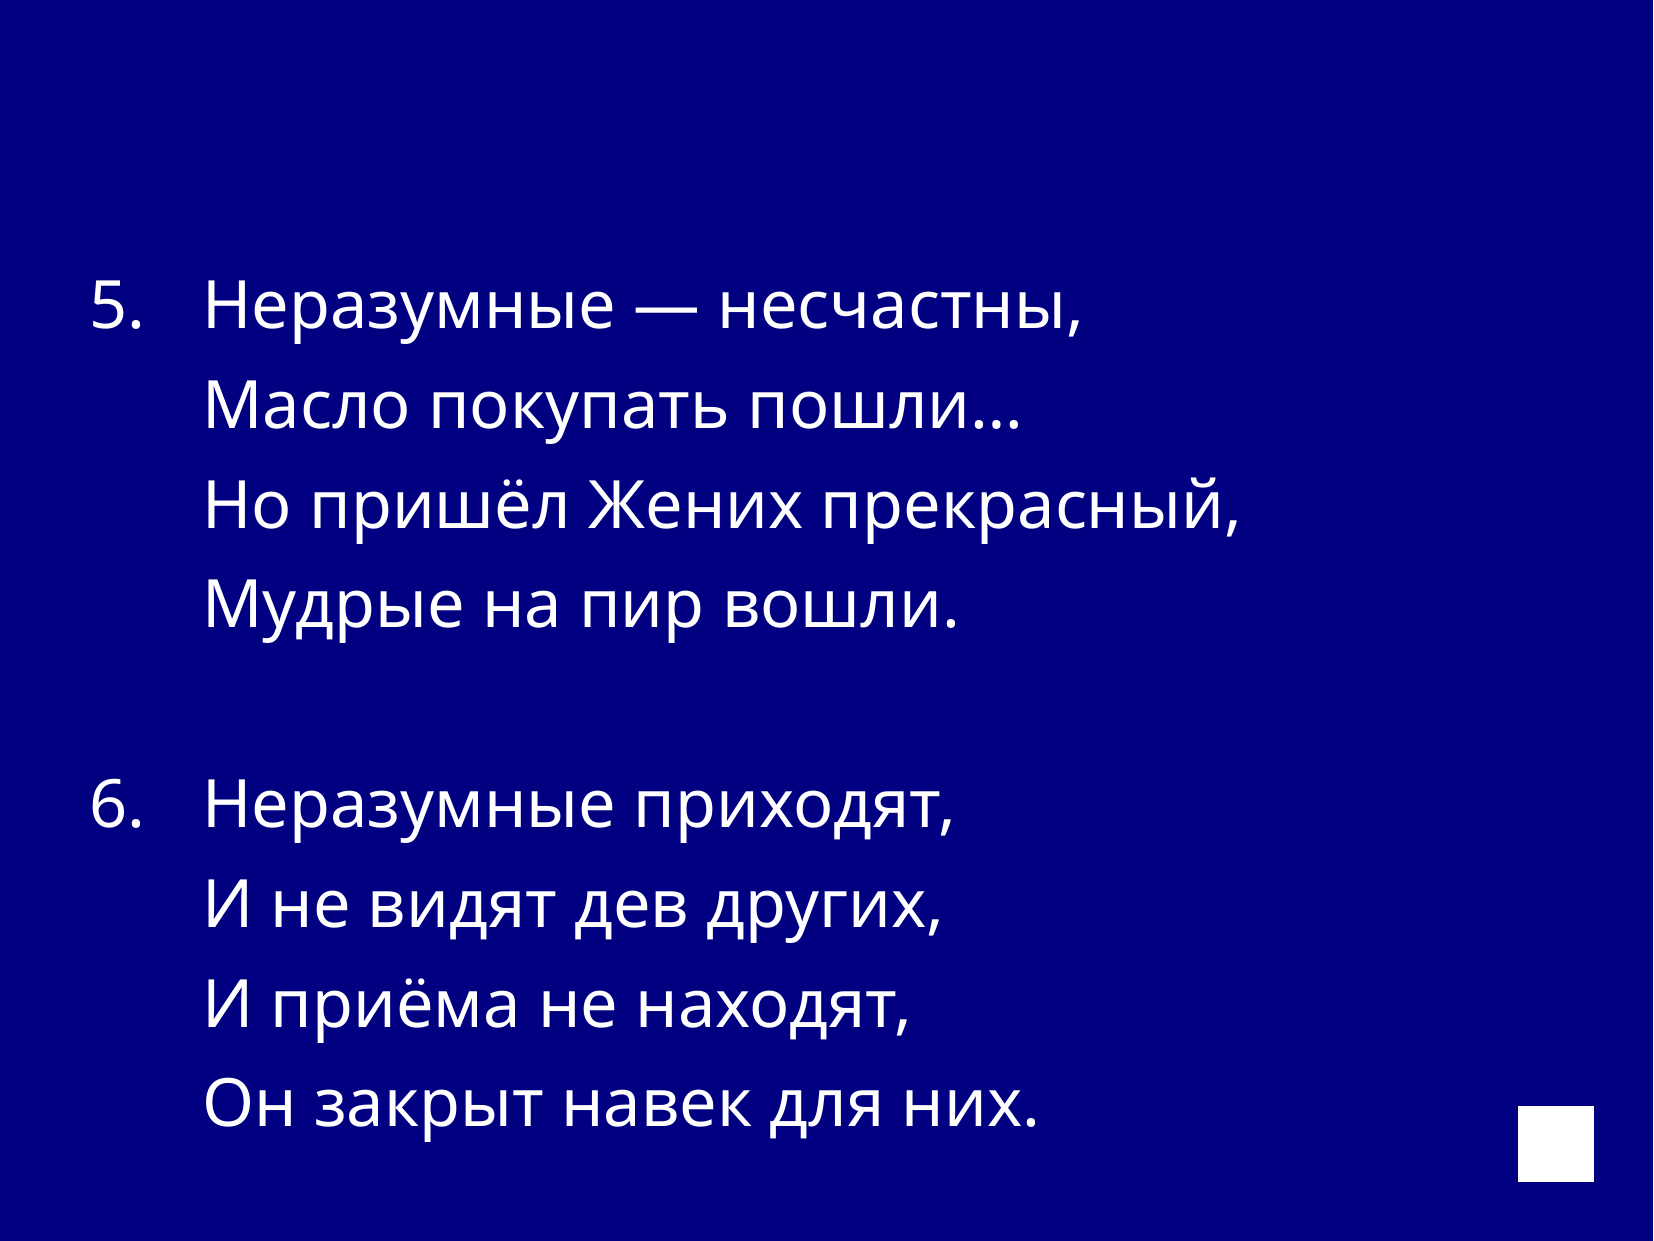

5.	Неразумные — несчастны,
	Масло покупать пошли…
	Но пришёл Жених прекрасный,
	Мудрые на пир вошли.
6.	Неразумные приходят,
	И не видят дев других,
	И приёма не находят,
	Он закрыт навек для них.